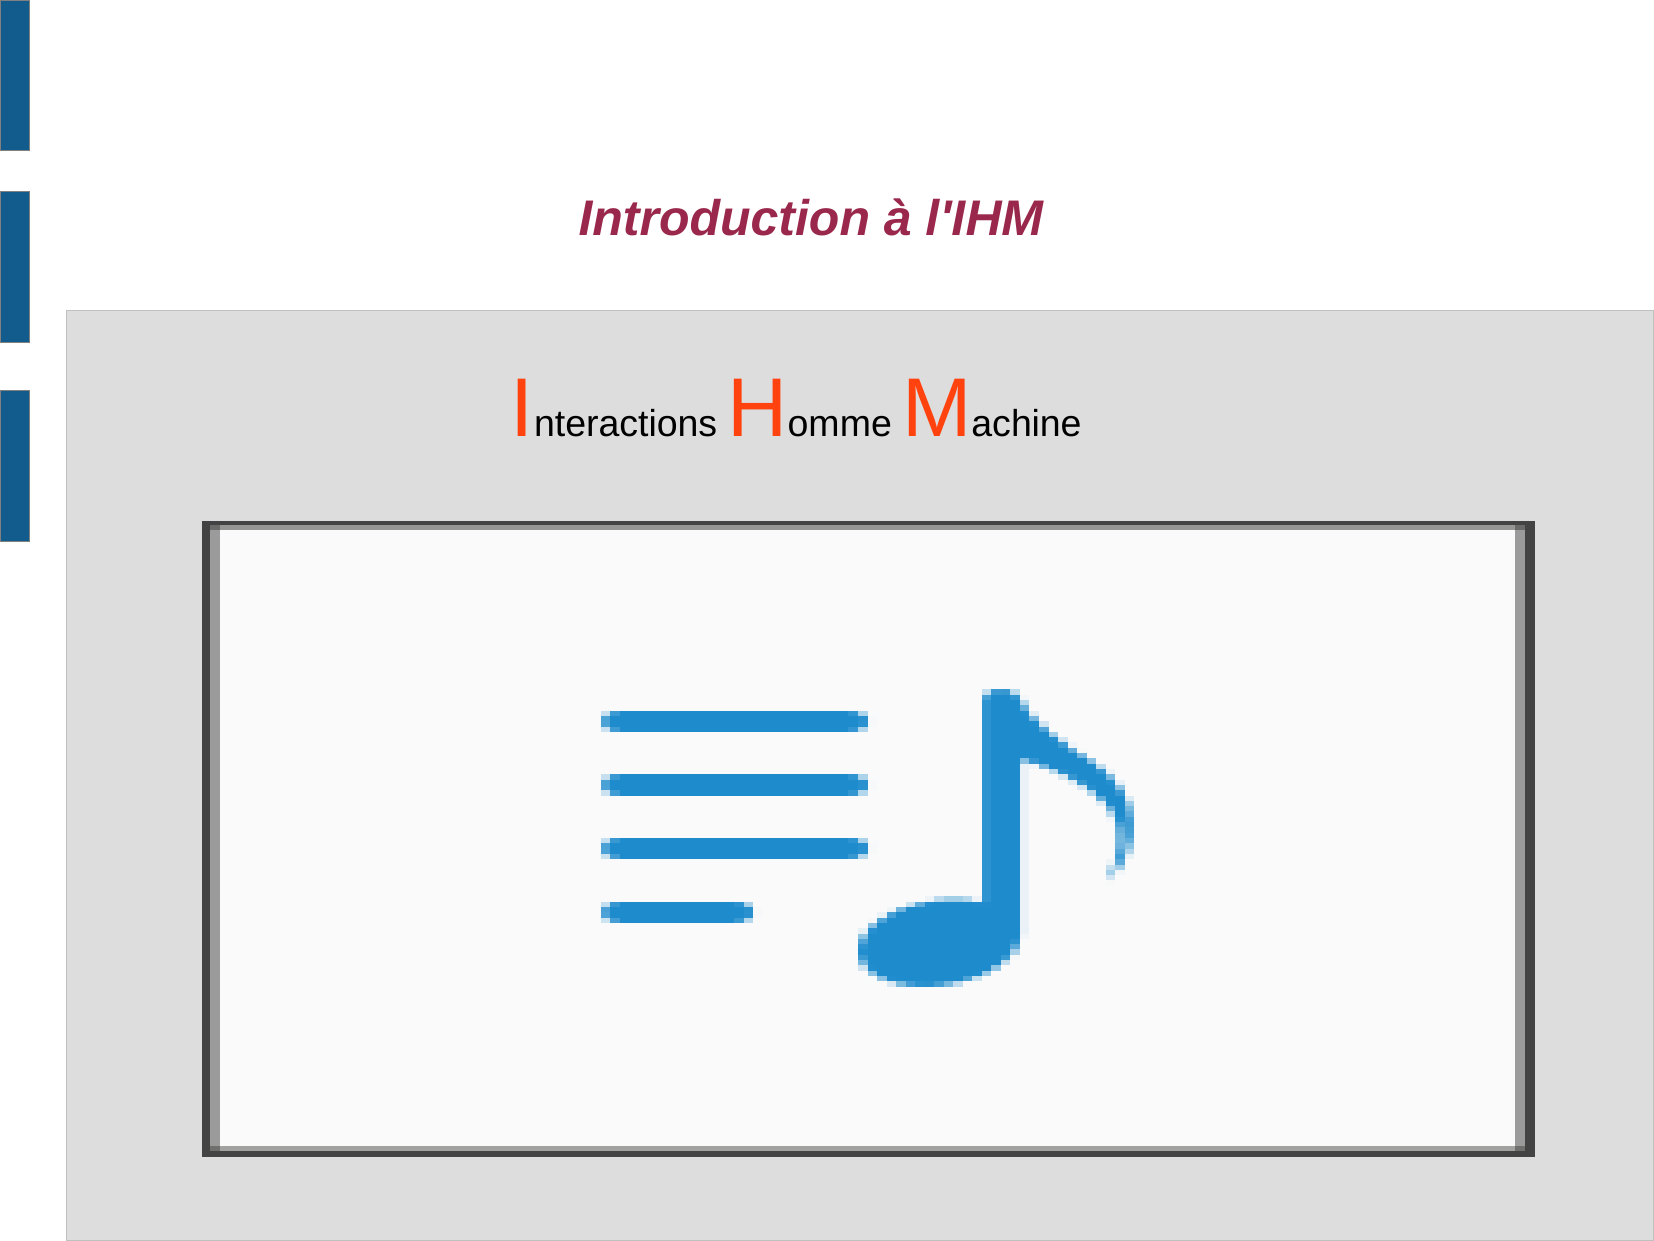

# Introduction à l'IHM
Interactions Homme Machine